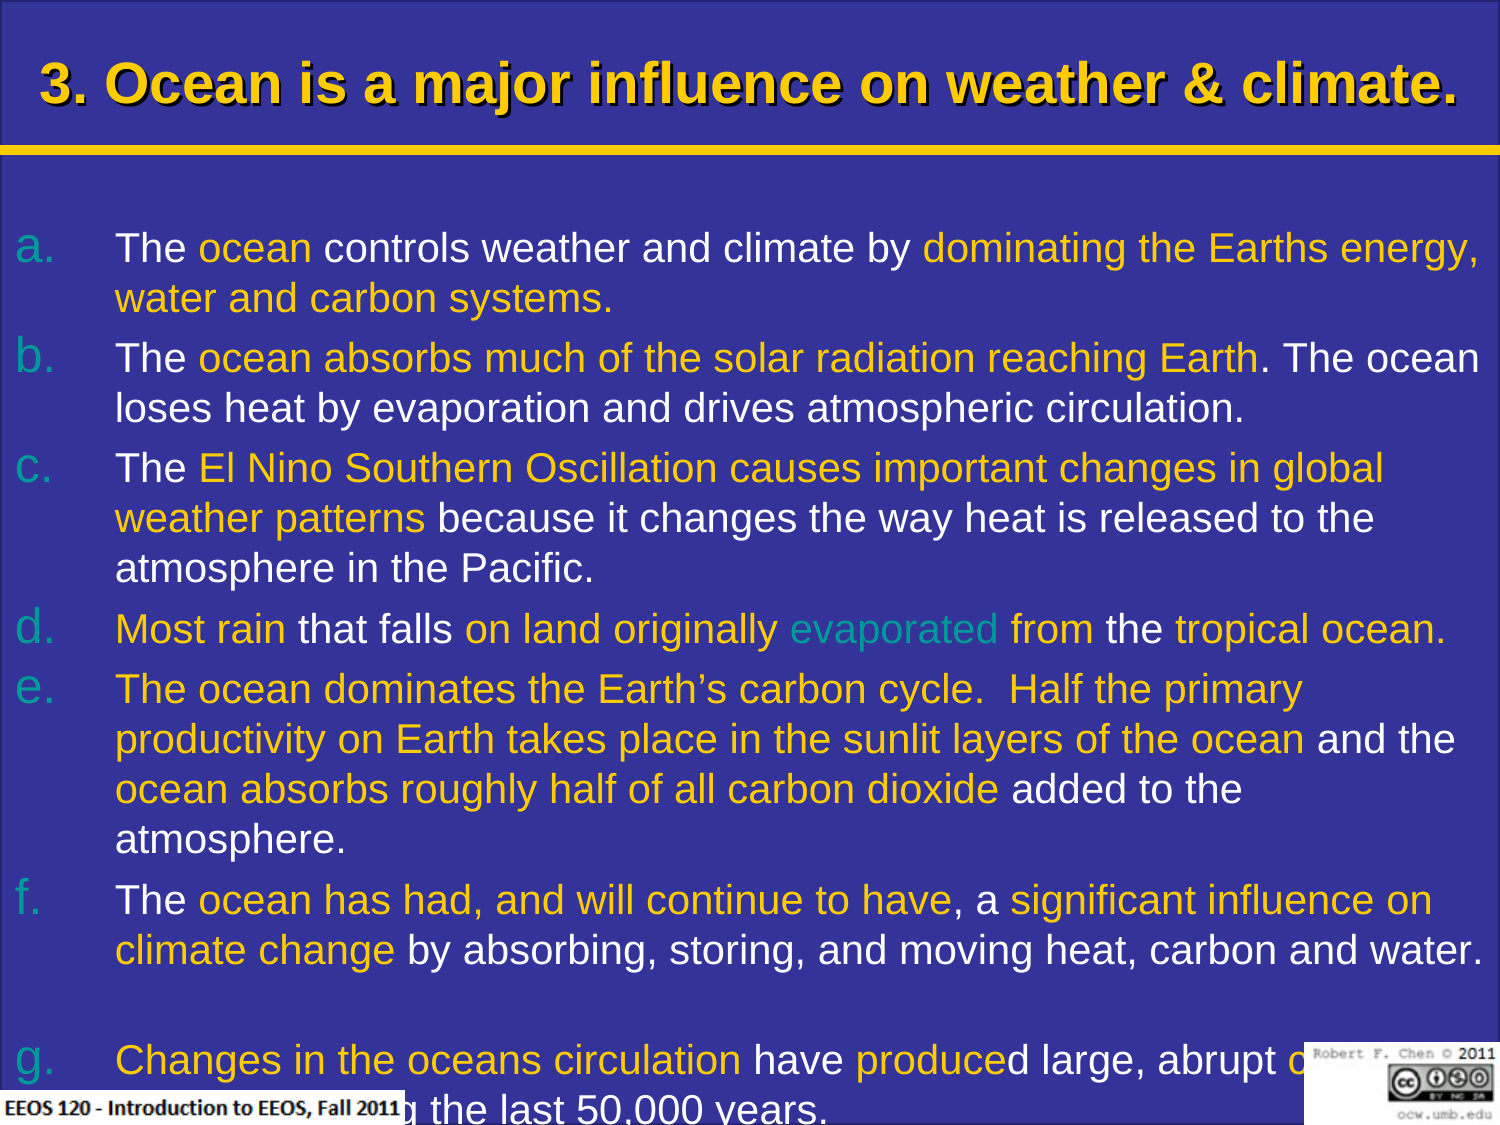

The ocean controls weather and climate by dominating the Earths energy, water and carbon systems.
The ocean absorbs much of the solar radiation reaching Earth. The ocean loses heat by evaporation and drives atmospheric circulation.
The El Nino Southern Oscillation causes important changes in global weather patterns because it changes the way heat is released to the atmosphere in the Pacific.
Most rain that falls on land originally evaporated from the tropical ocean.
The ocean dominates the Earth’s carbon cycle. Half the primary productivity on Earth takes place in the sunlit layers of the ocean and the ocean absorbs roughly half of all carbon dioxide added to the atmosphere.
The ocean has had, and will continue to have, a significant influence on climate change by absorbing, storing, and moving heat, carbon and water.
Changes in the oceans circulation have produced large, abrupt changes in climate during the last 50,000 years.
3. Ocean is a major influence on weather & climate.